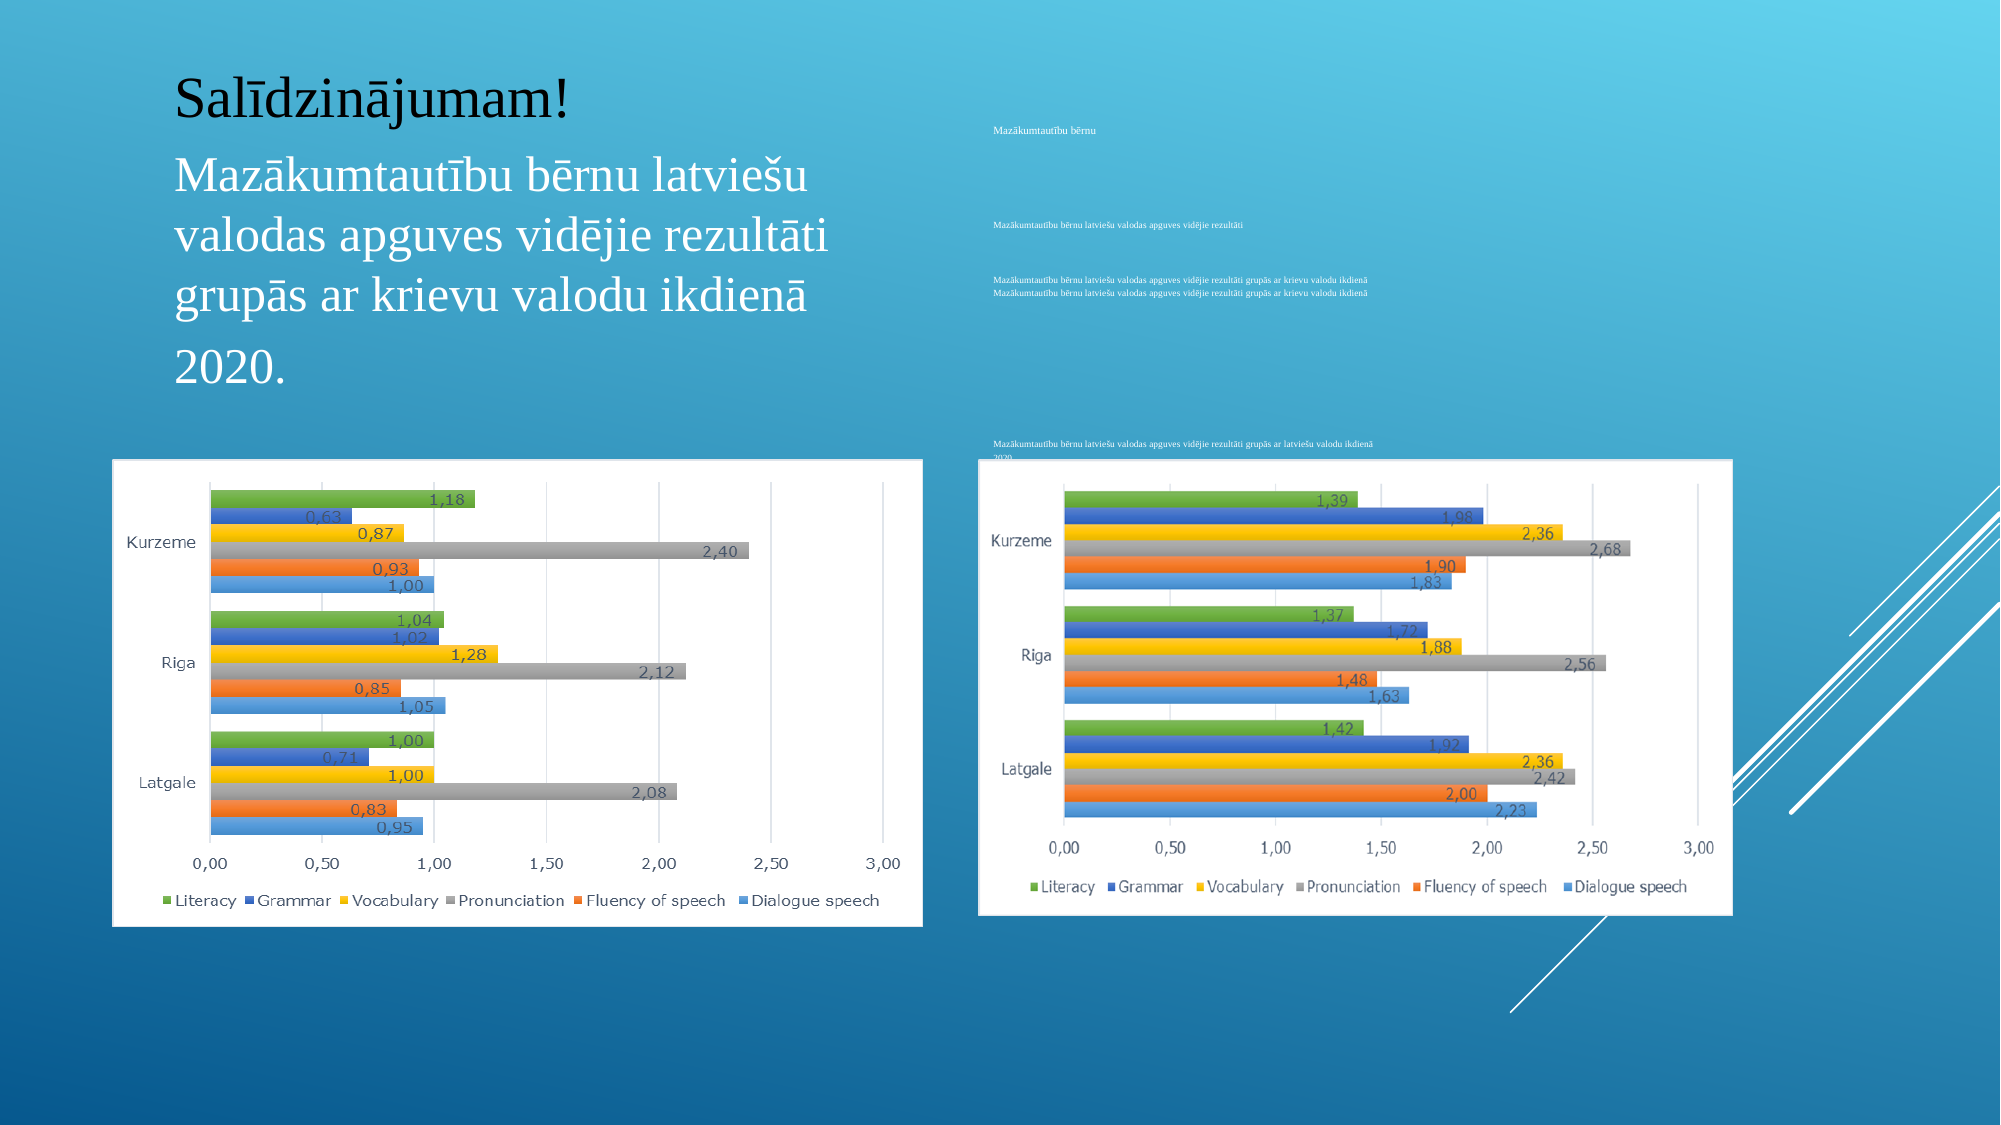

Salīdzinājumam!
Mazākumtautību bērnu latviešu valodas apguves vidējie rezultāti grupās ar krievu valodu ikdienā
2020.
Mazākumtautību bērnu
Mazākumtautību bērnu latviešu valodas apguves vidējie rezultāti
Mazākumtautību bērnu latviešu valodas apguves vidējie rezultāti grupās ar krievu valodu ikdienā
Mazākumtautību bērnu latviešu valodas apguves vidējie rezultāti grupās ar krievu valodu ikdienā
Mazākumtautību bērnu latviešu valodas apguves vidējie rezultāti grupās ar latviešu valodu ikdienā
2020.
#